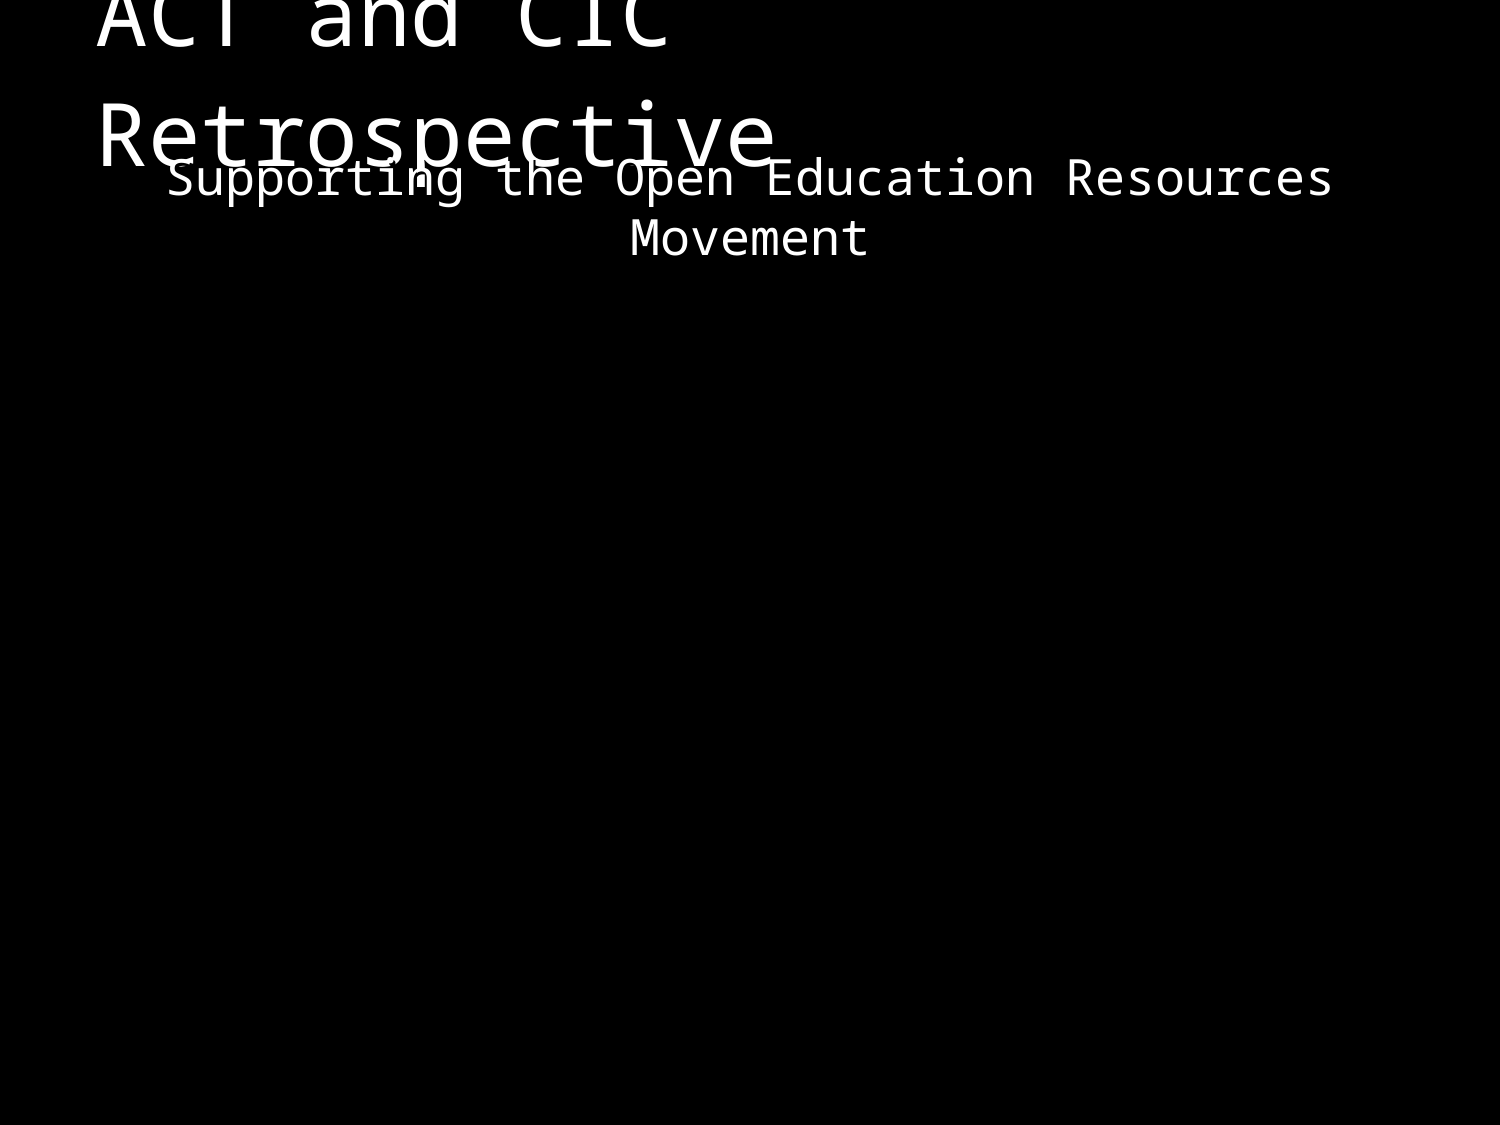

# ACT and CIC Retrospective
Supporting the Open Education Resources Movement